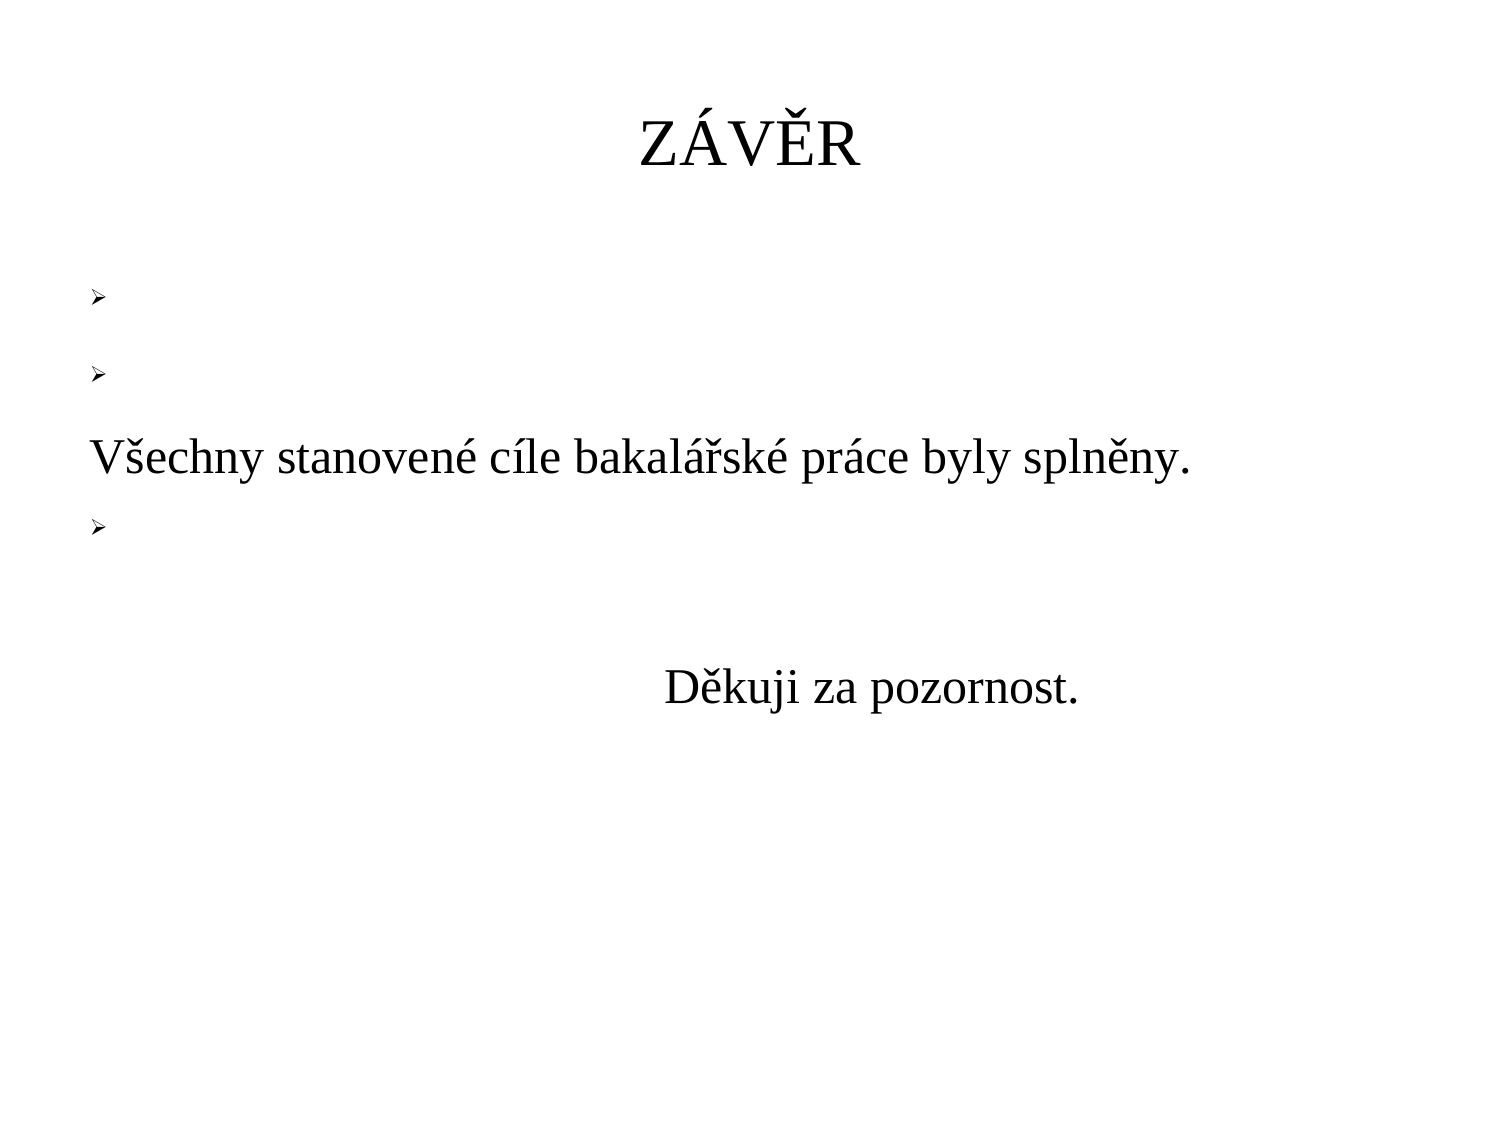

# ZÁVĚR
Všechny stanovené cíle bakalářské práce byly splněny.
 Děkuji za pozornost.